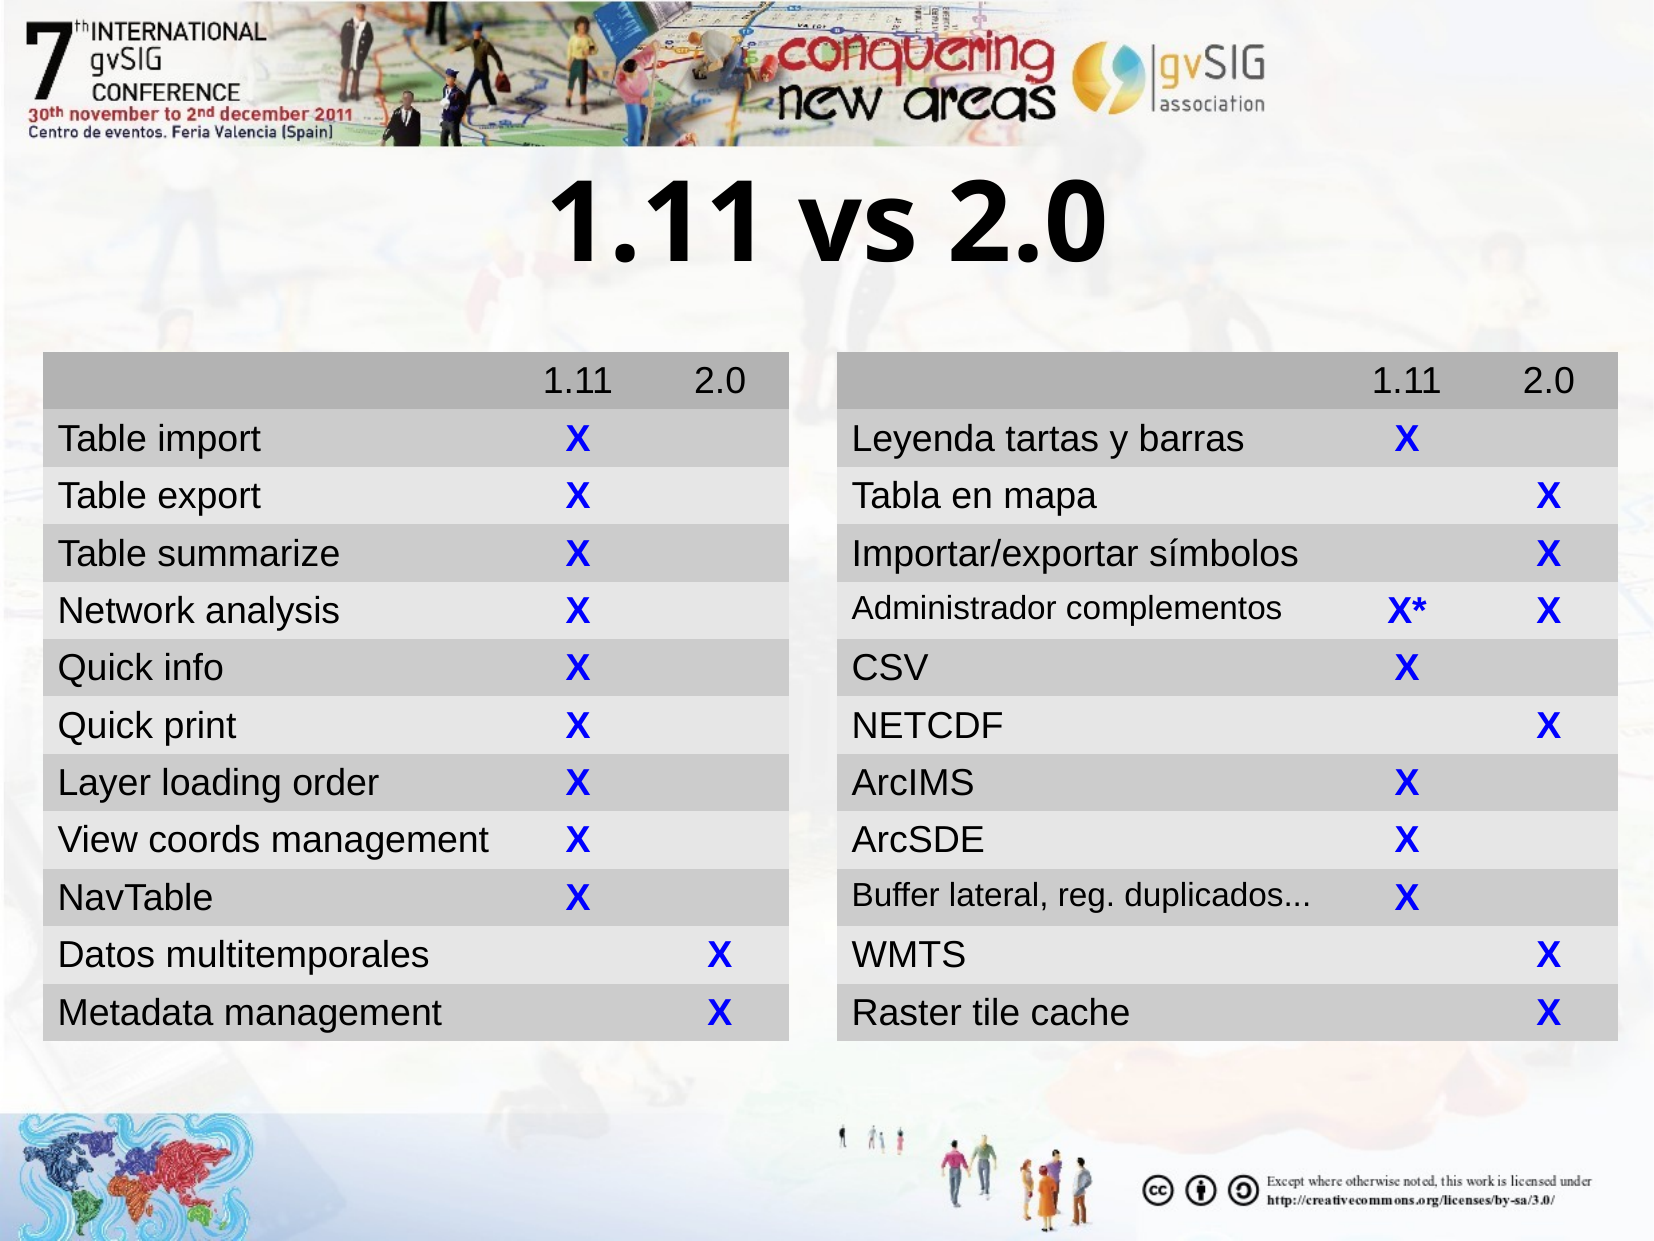

# 1.11 vs 2.0
| | 1.11 | 2.0 |
| --- | --- | --- |
| Table import | X | |
| Table export | X | |
| Table summarize | X | |
| Network analysis | X | |
| Quick info | X | |
| Quick print | X | |
| Layer loading order | X | |
| View coords management | X | |
| NavTable | X | |
| Datos multitemporales | | X |
| Metadata management | | X |
| | 1.11 | 2.0 |
| --- | --- | --- |
| Leyenda tartas y barras | X | |
| Tabla en mapa | | X |
| Importar/exportar símbolos | | X |
| Administrador complementos | X\* | X |
| CSV | X | |
| NETCDF | | X |
| ArcIMS | X | |
| ArcSDE | X | |
| Buffer lateral, reg. duplicados... | X | |
| WMTS | | X |
| Raster tile cache | | X |